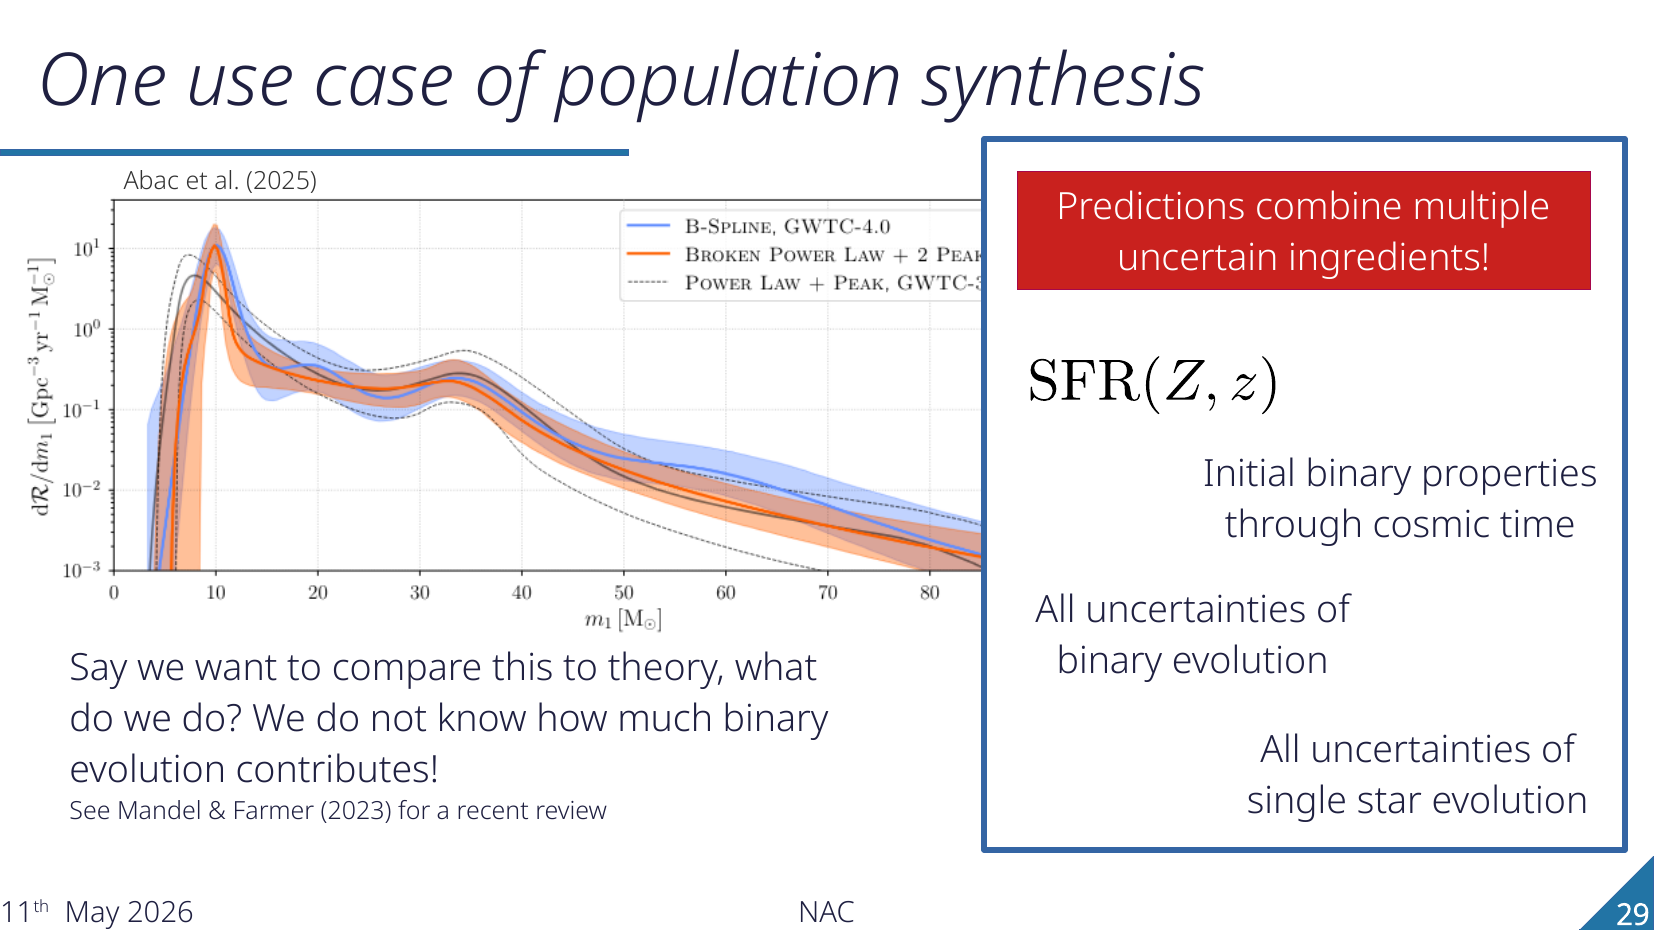

# One use case of population synthesis
Predictions combine multiple uncertain ingredients!
Initial binary properties through cosmic time
All uncertainties of binary evolution
All uncertainties of single star evolution
Abac et al. (2025)
Say we want to compare this to theory, what do we do? We do not know how much binary evolution contributes!
See Mandel & Farmer (2023) for a recent review
29